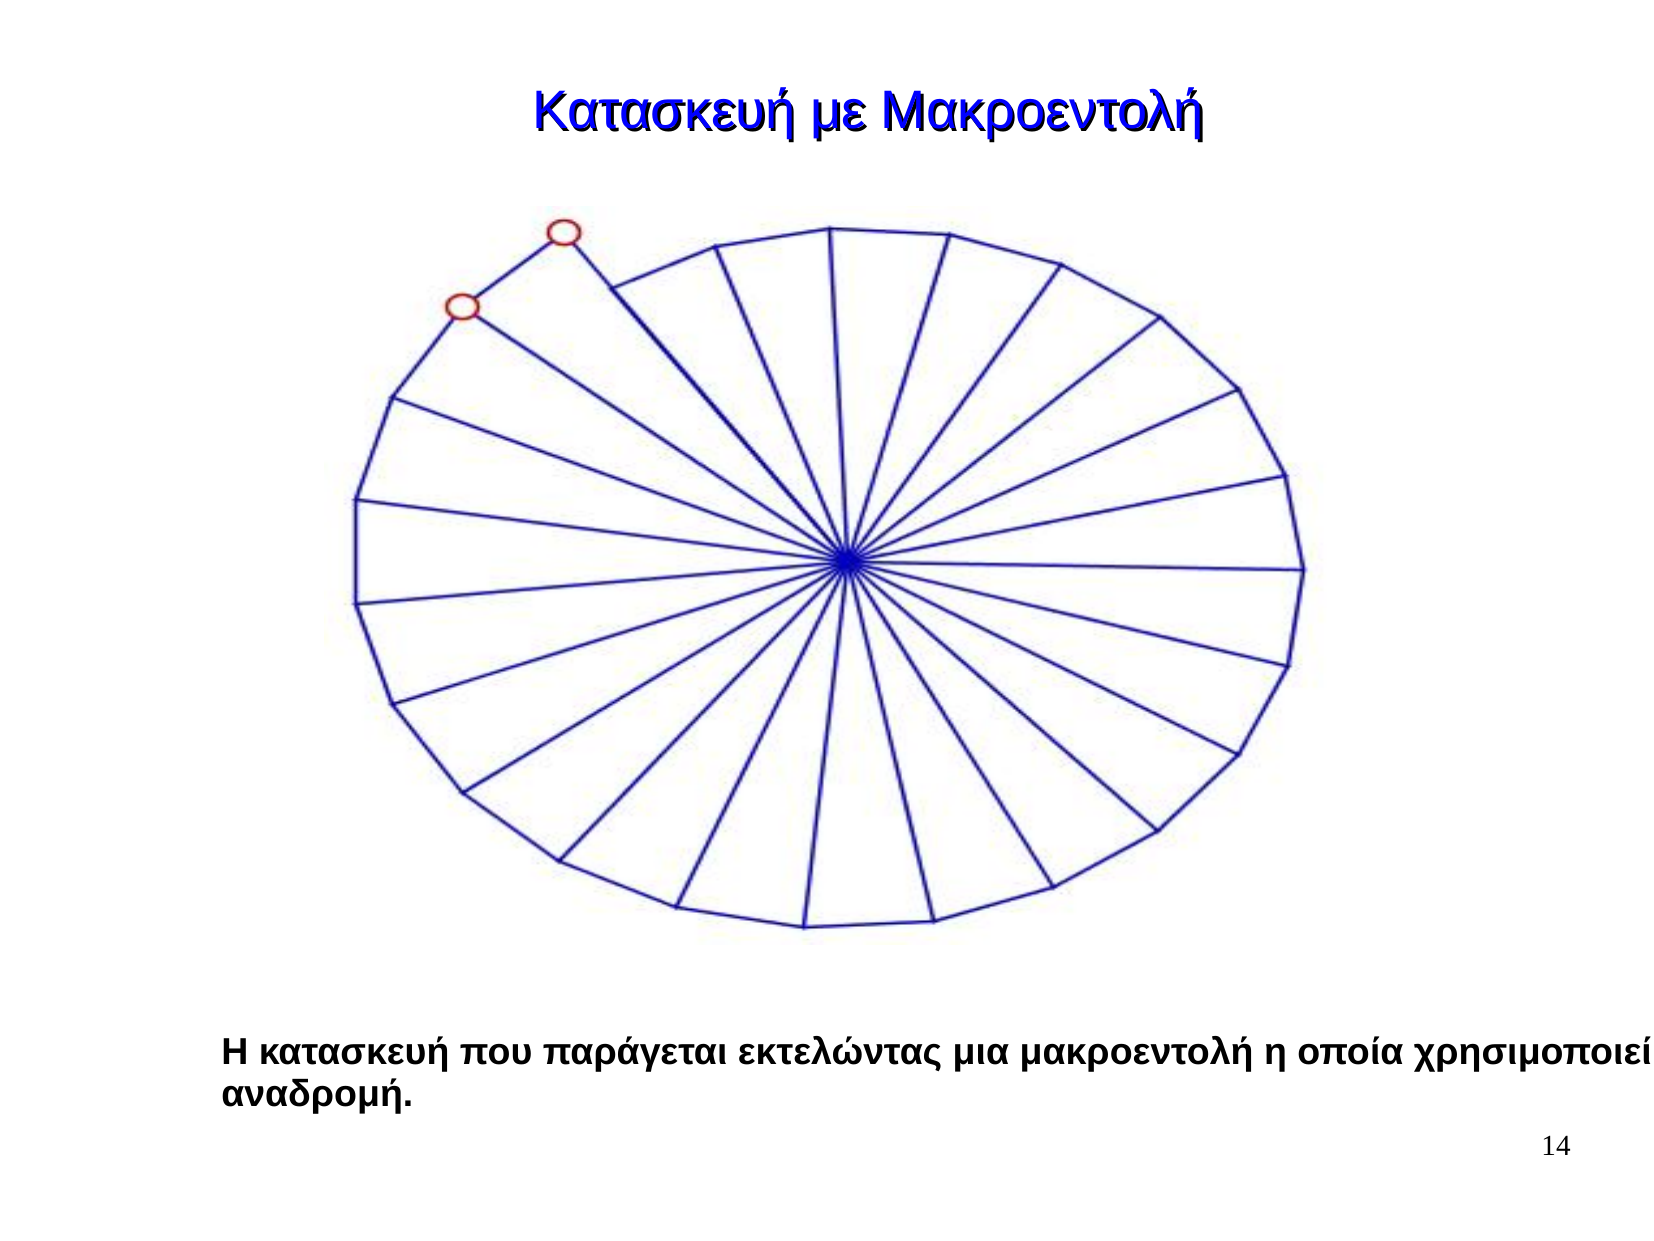

Κατασκευή με Μακροεντολή
Η κατασκευή που παράγεται εκτελώντας μια μακροεντολή η οποία χρησιμοποιεί
αναδρομή.
14